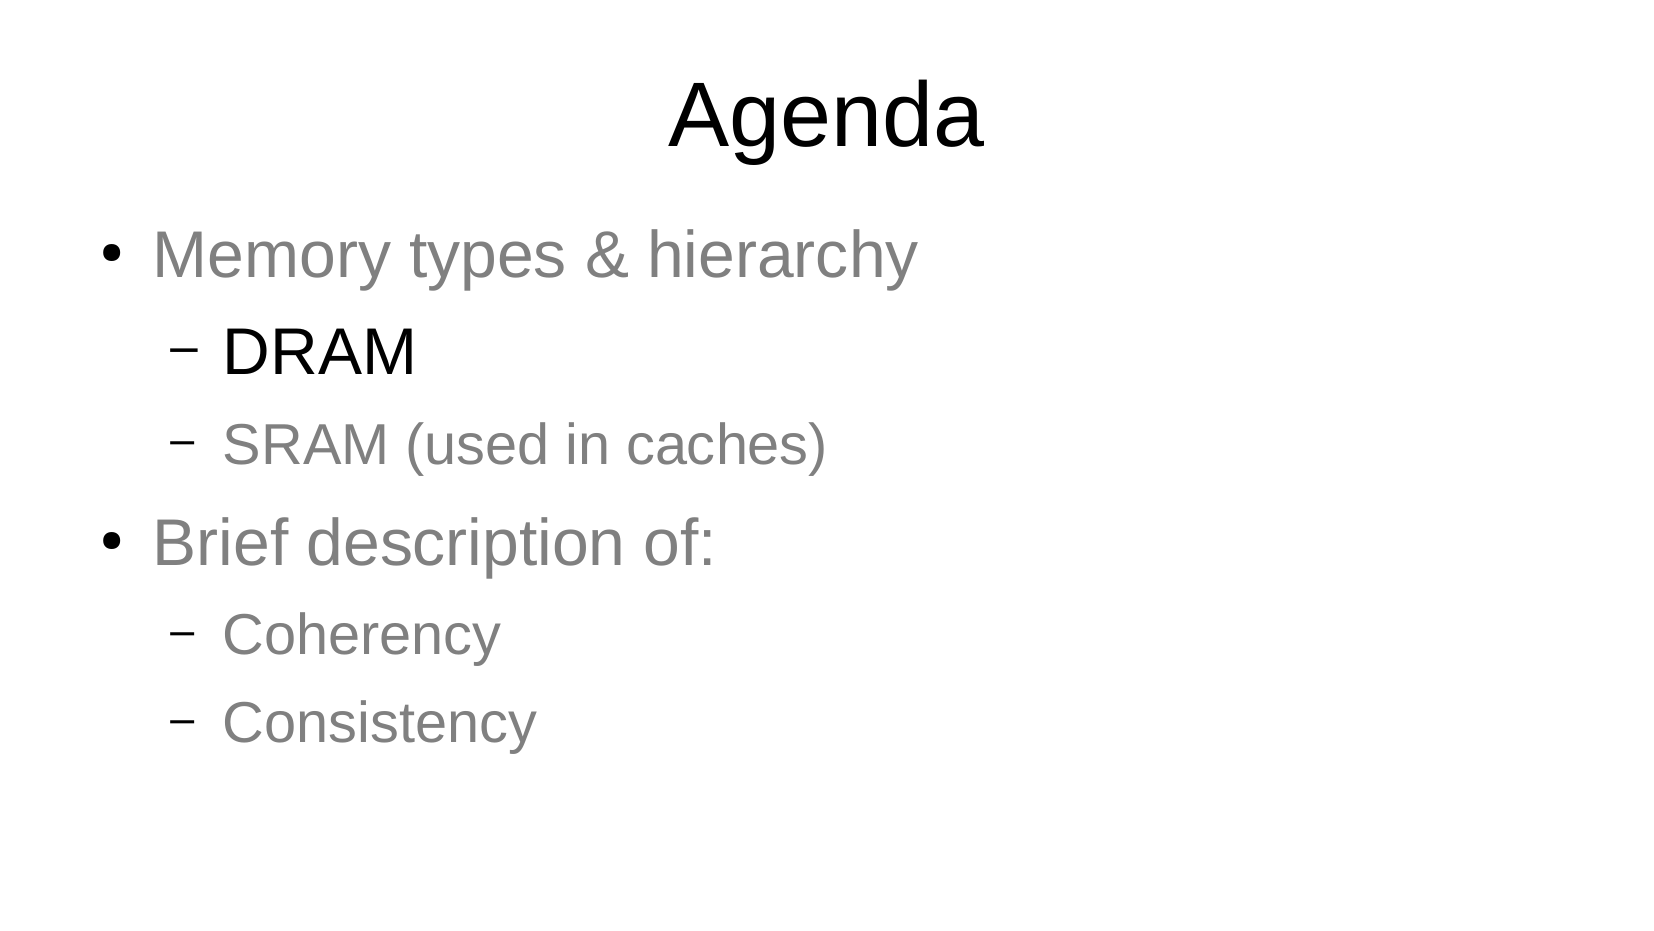

# Agenda
Memory types & hierarchy
DRAM
SRAM (used in caches)
Brief description of:
Coherency
Consistency